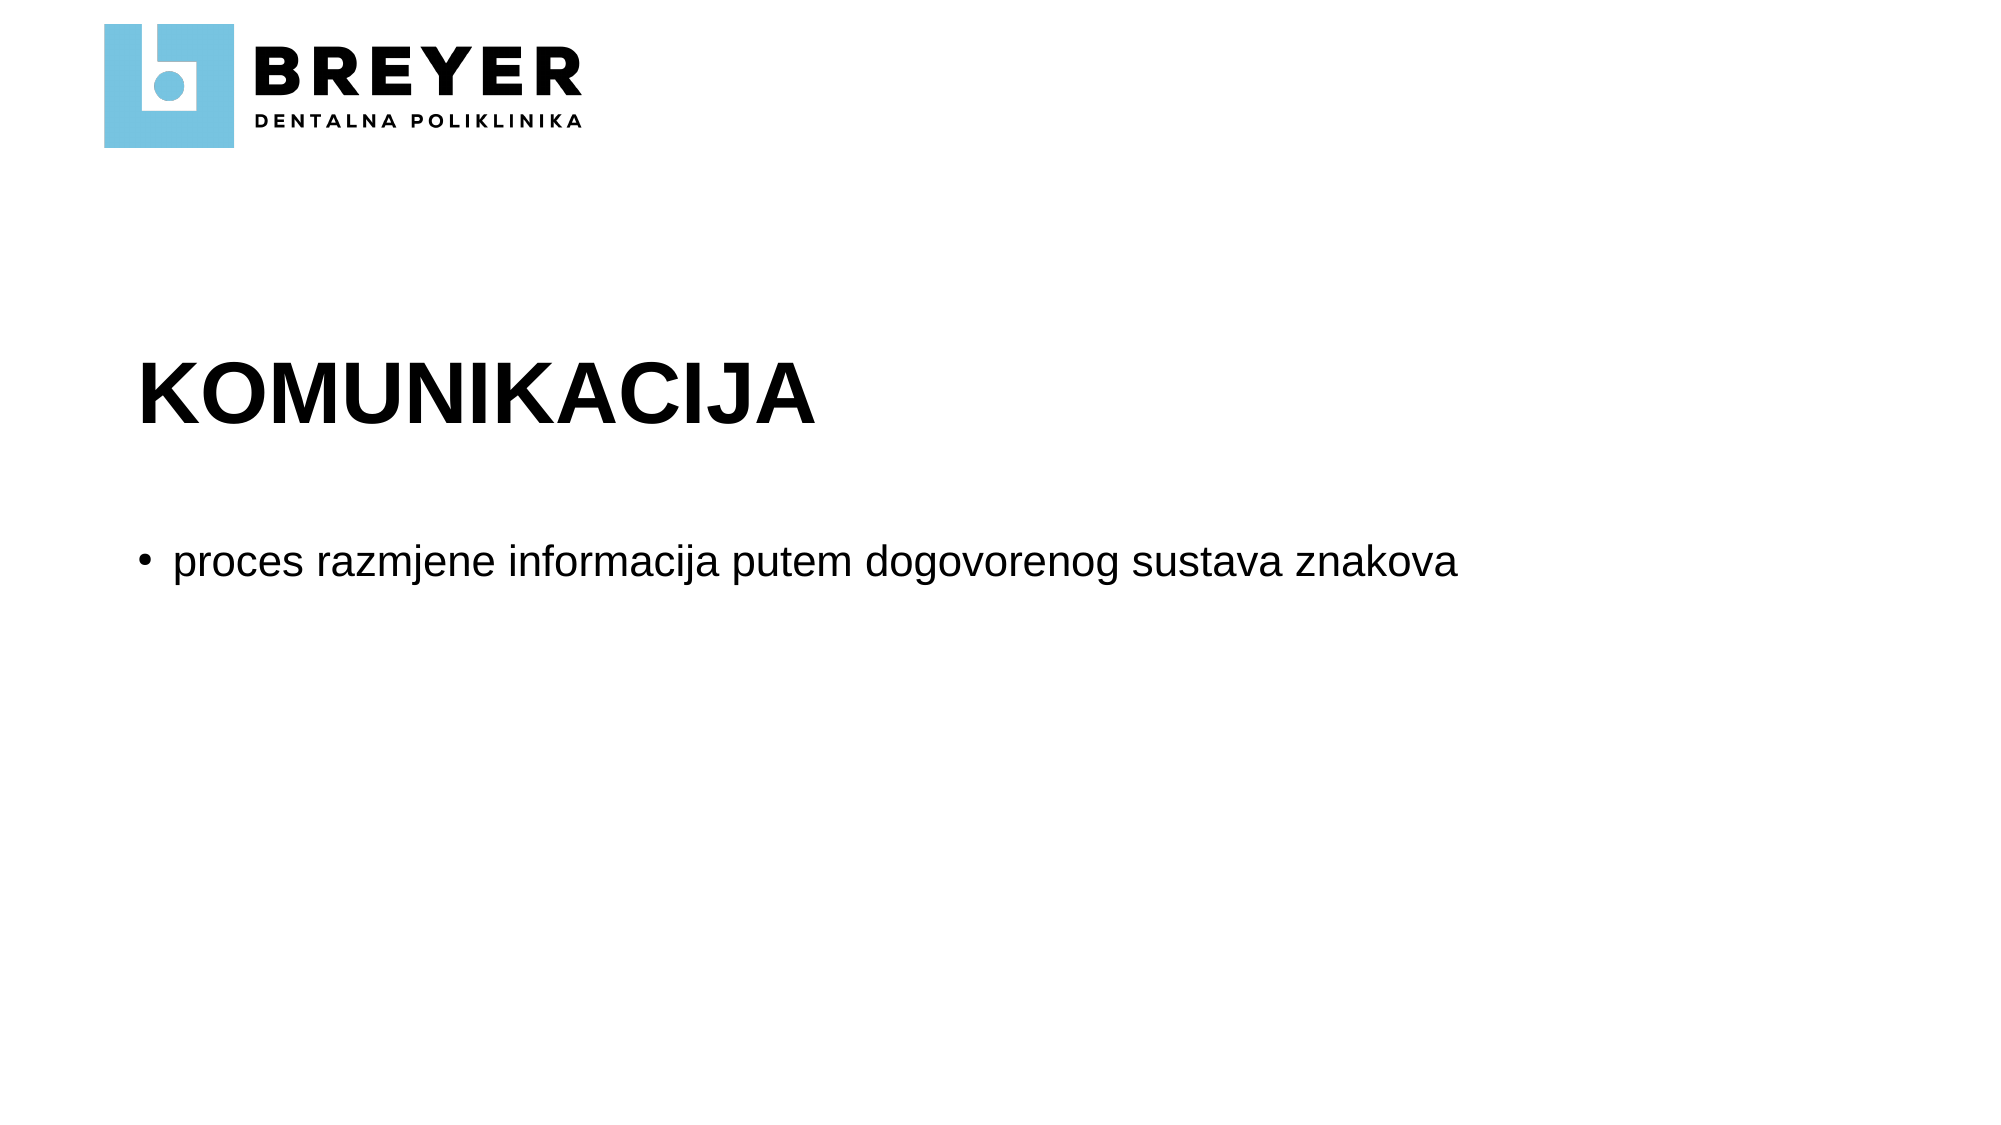

proces razmjene informacija putem dogovorenog sustava znakova
# KOMUNIKACIJA